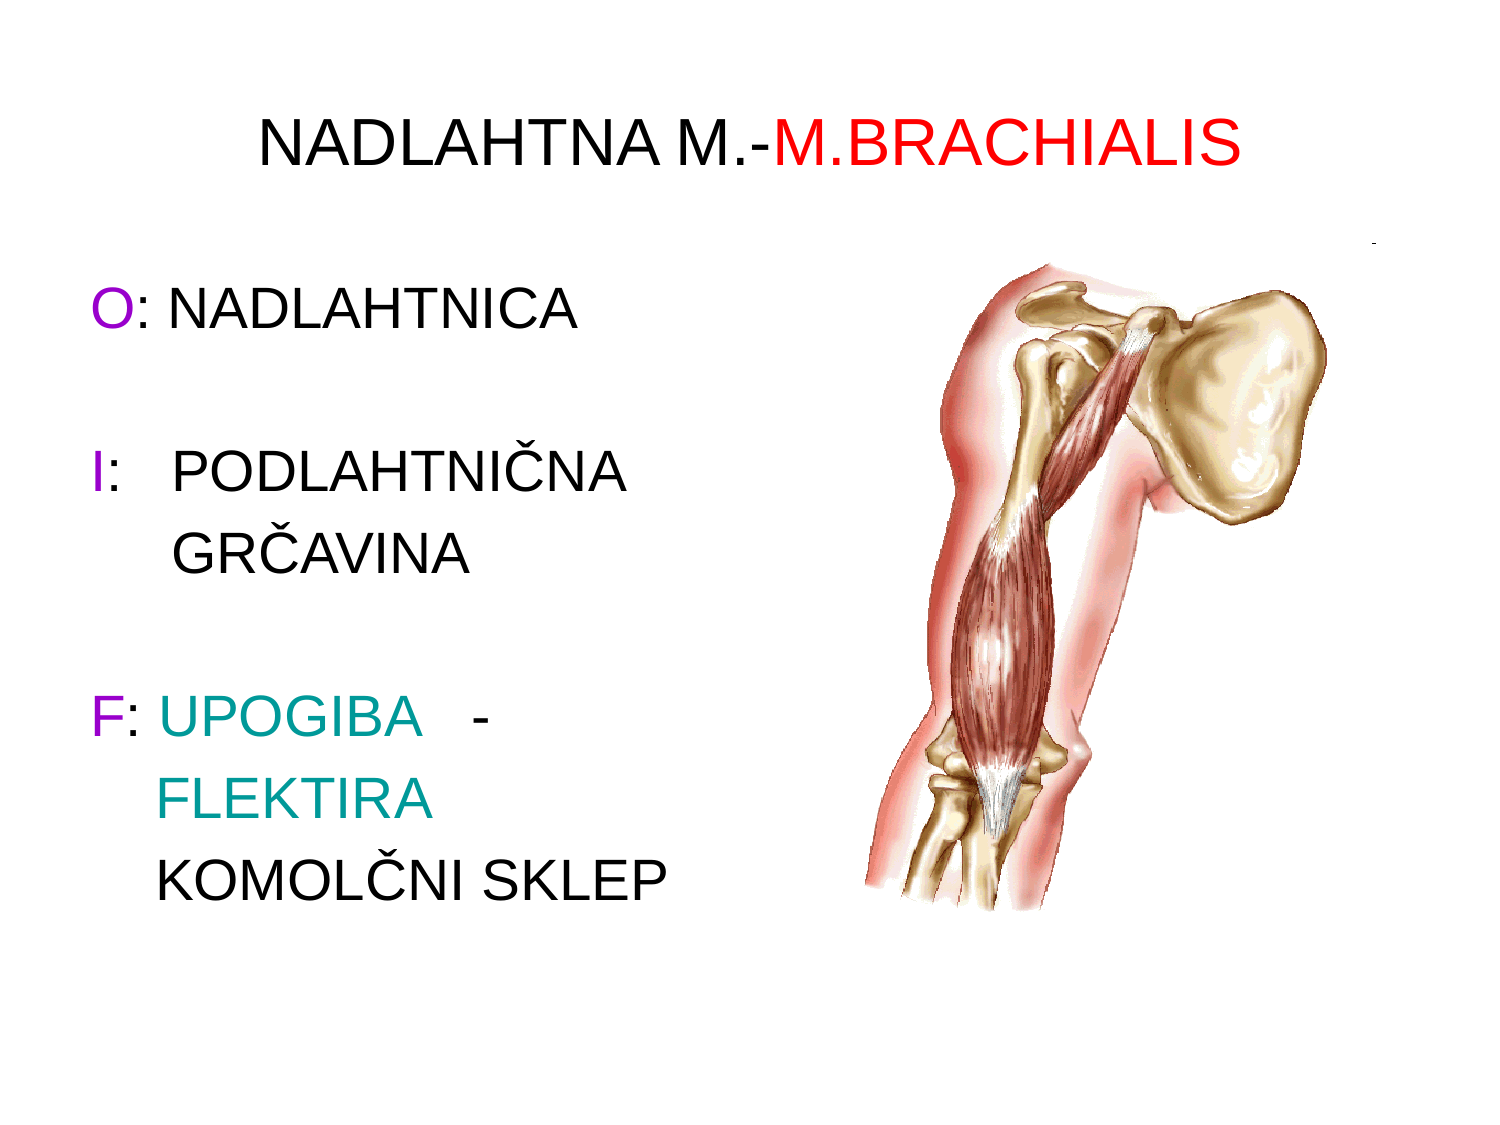

# NADLAHTNA M.-M.BRACHIALIS
O: NADLAHTNICA
I: PODLAHTNIČNA
 GRČAVINA
F: UPOGIBA -
 FLEKTIRA
 KOMOLČNI SKLEP